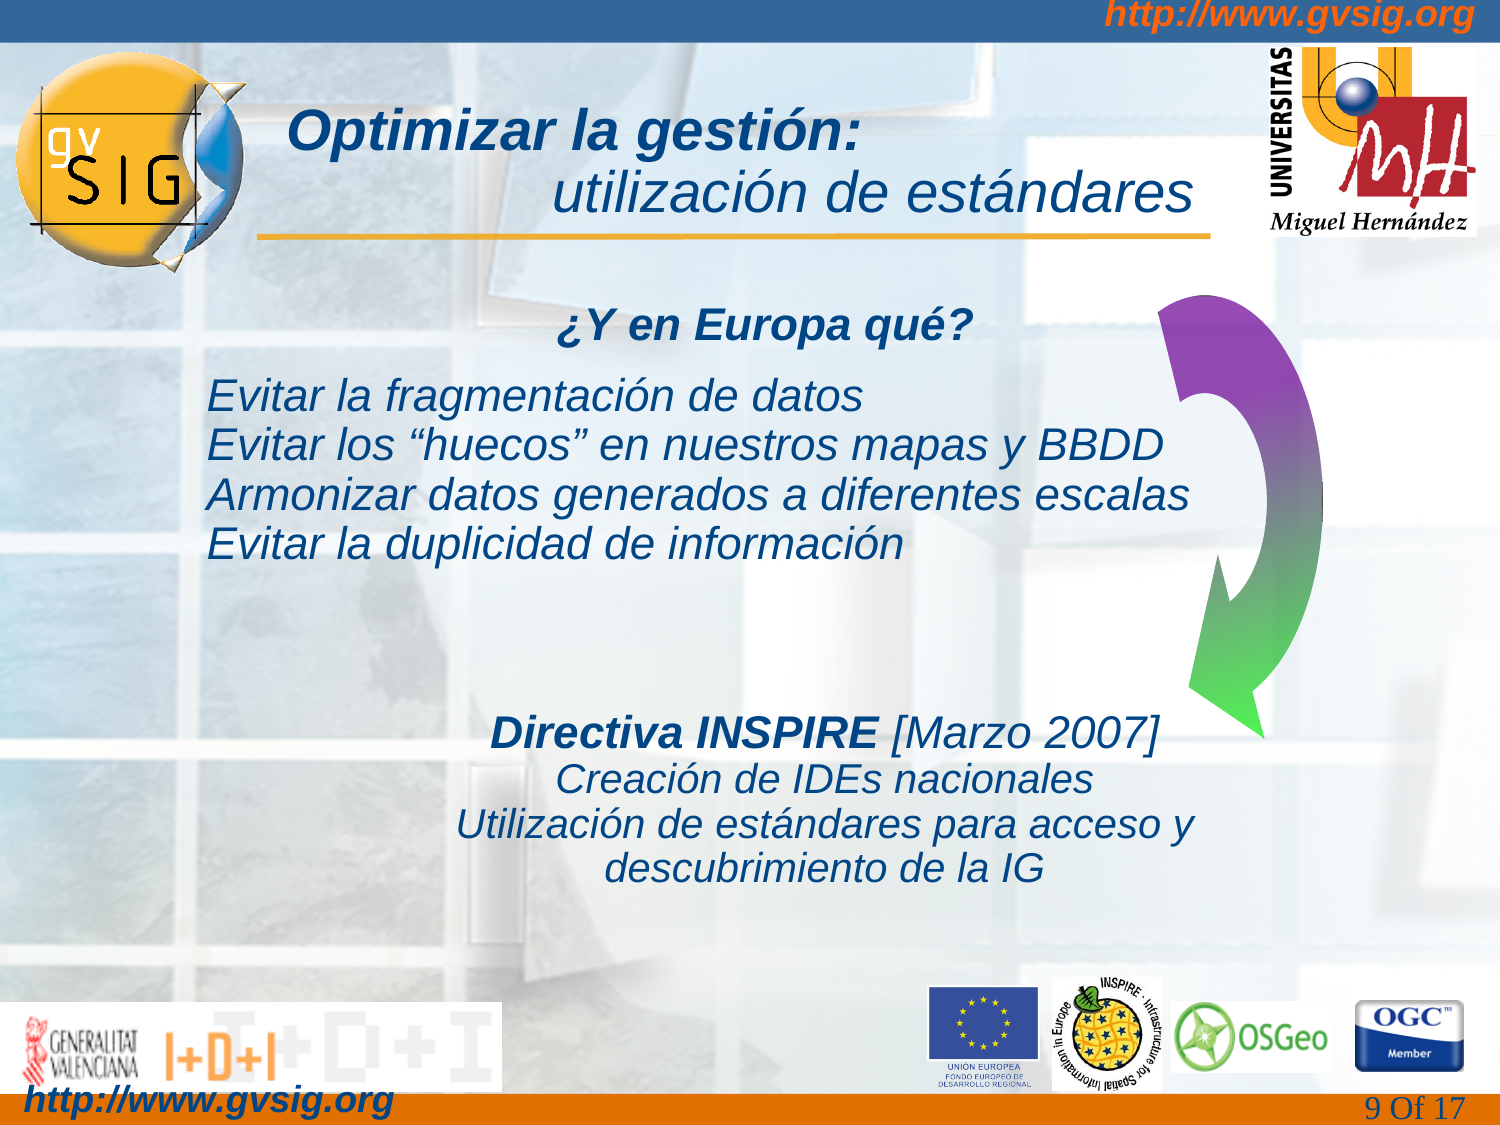

Optimizar la gestión:
utilización de estándares
¿Y en Europa qué?
Evitar la fragmentación de datos
Evitar los “huecos” en nuestros mapas y BBDD
Armonizar datos generados a diferentes escalas
Evitar la duplicidad de información
Directiva INSPIRE [Marzo 2007]
Creación de IDEs nacionales
Utilización de estándares para acceso y descubrimiento de la IG
9